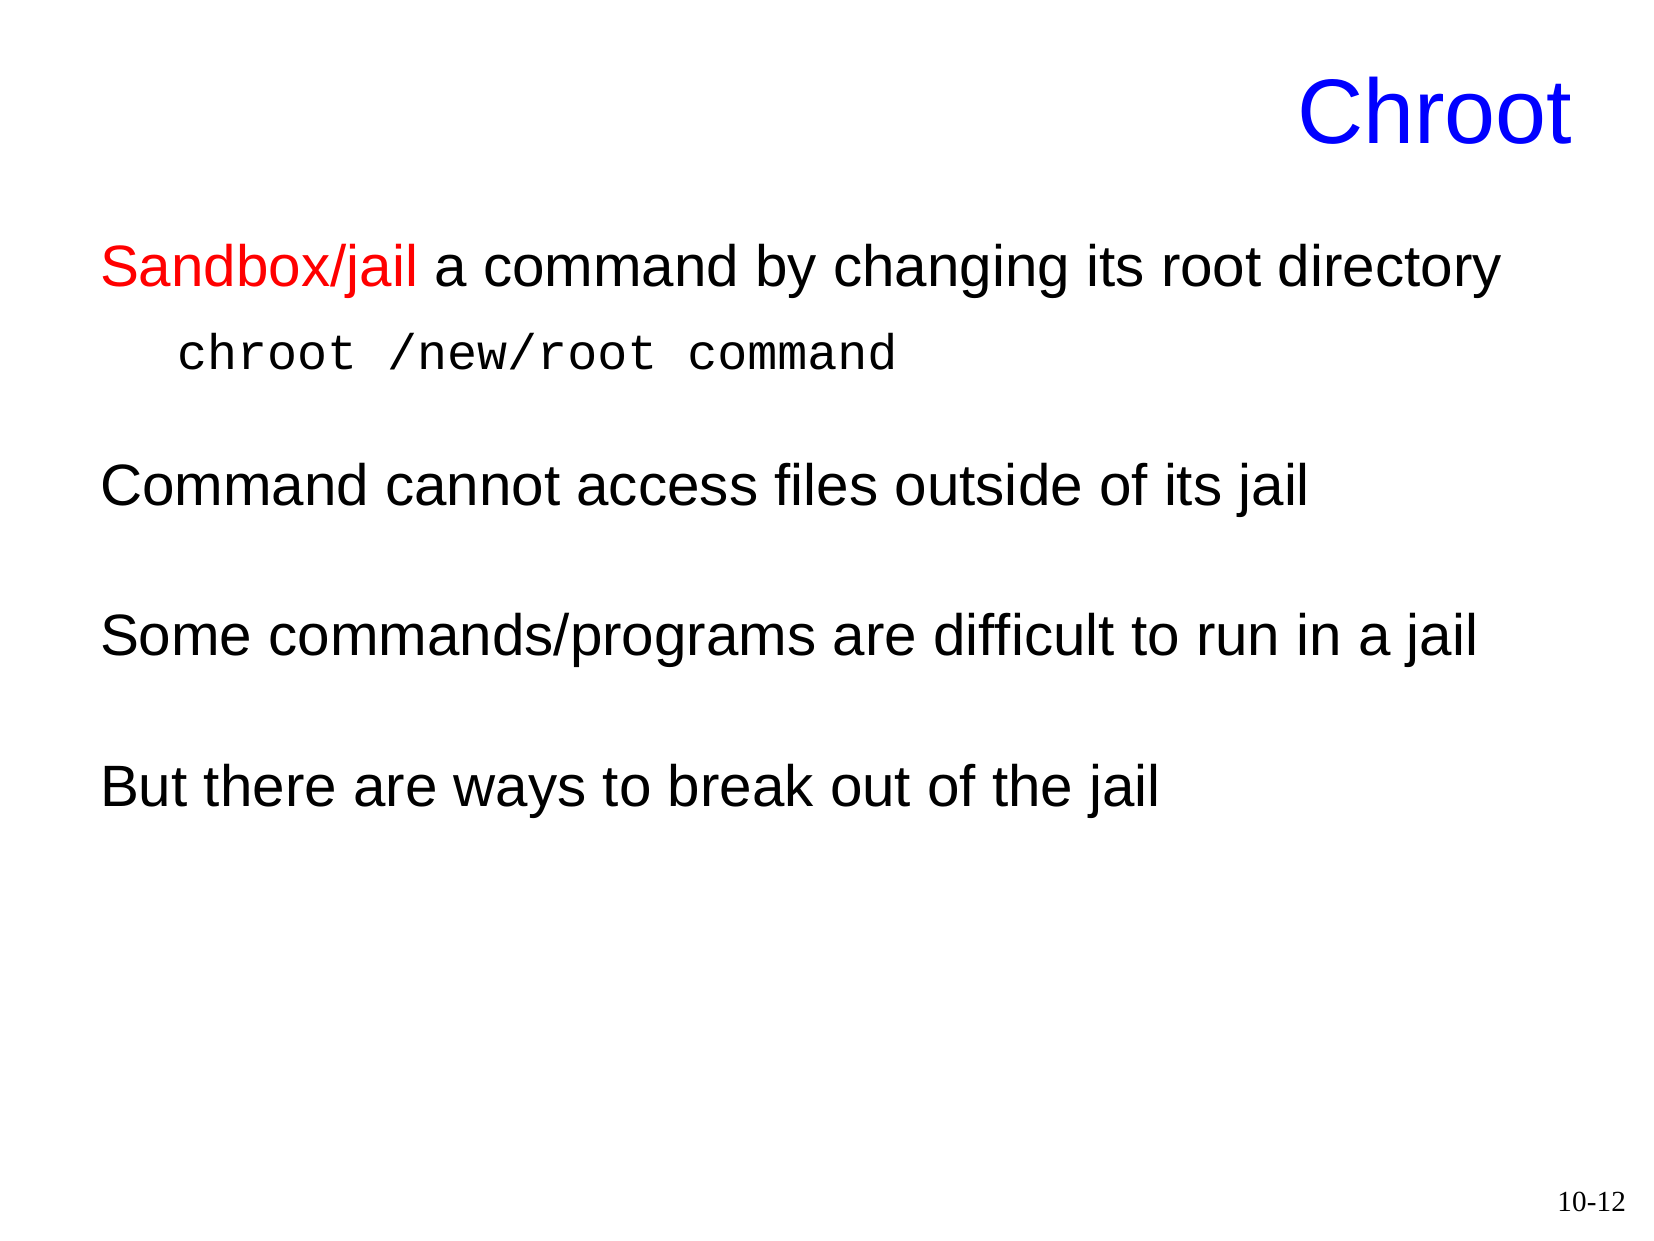

# Chroot
Sandbox/jail a command by changing its root directory
chroot /new/root command
Command cannot access files outside of its jail
Some commands/programs are difficult to run in a jail
But there are ways to break out of the jail